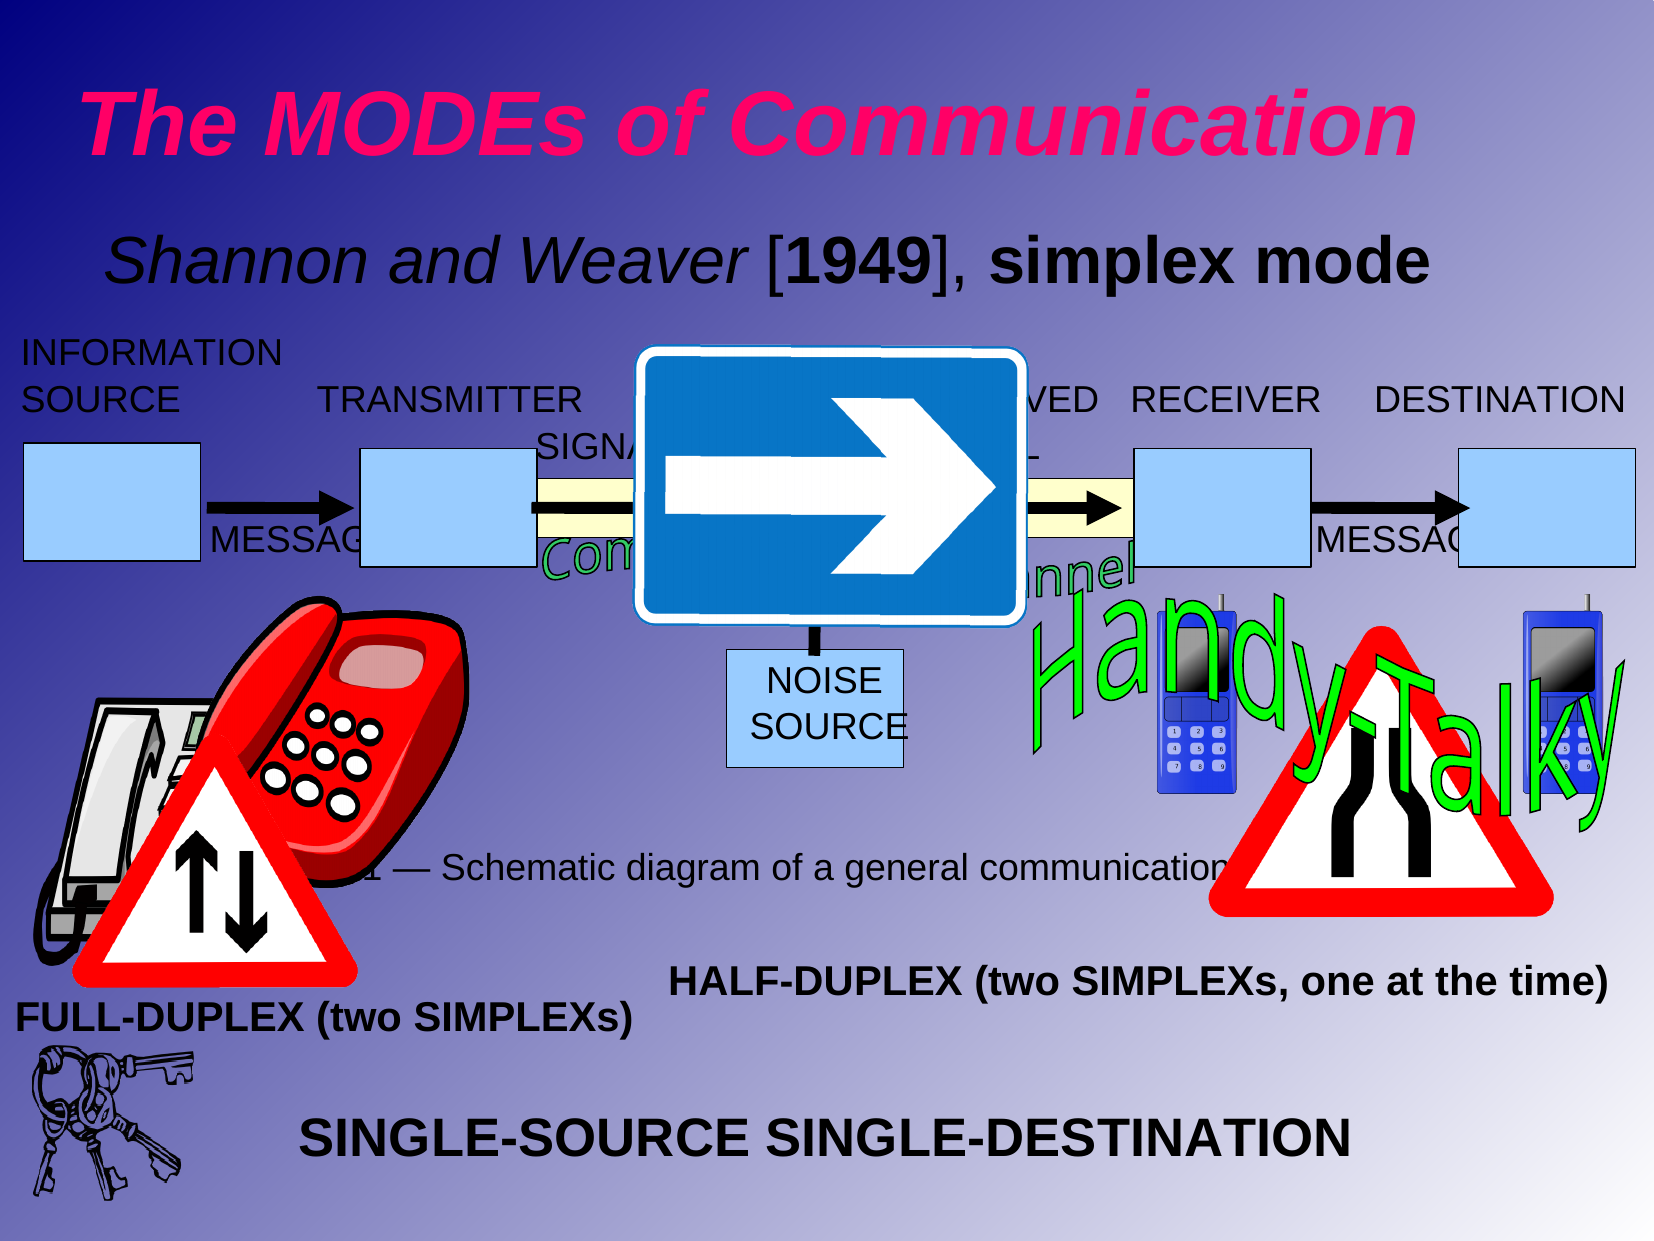

# The MODEs of Communication
Shannon and Weaver [1949], simplex mode
INFORMATION
SOURCE TRANSMITTER RECEIVED RECEIVER DESTINATION
 SIGNAL SIGNAL
 MESSAGE MESSAGE
 NOISE
SOURCE
Fig. 1 — Schematic diagram of a general communication system.
Communication Channel
Handy-Talky
HALF-DUPLEX (two SIMPLEXs, one at the time)‏
FULL-DUPLEX (two SIMPLEXs)‏
SINGLE-SOURCE SINGLE-DESTINATION